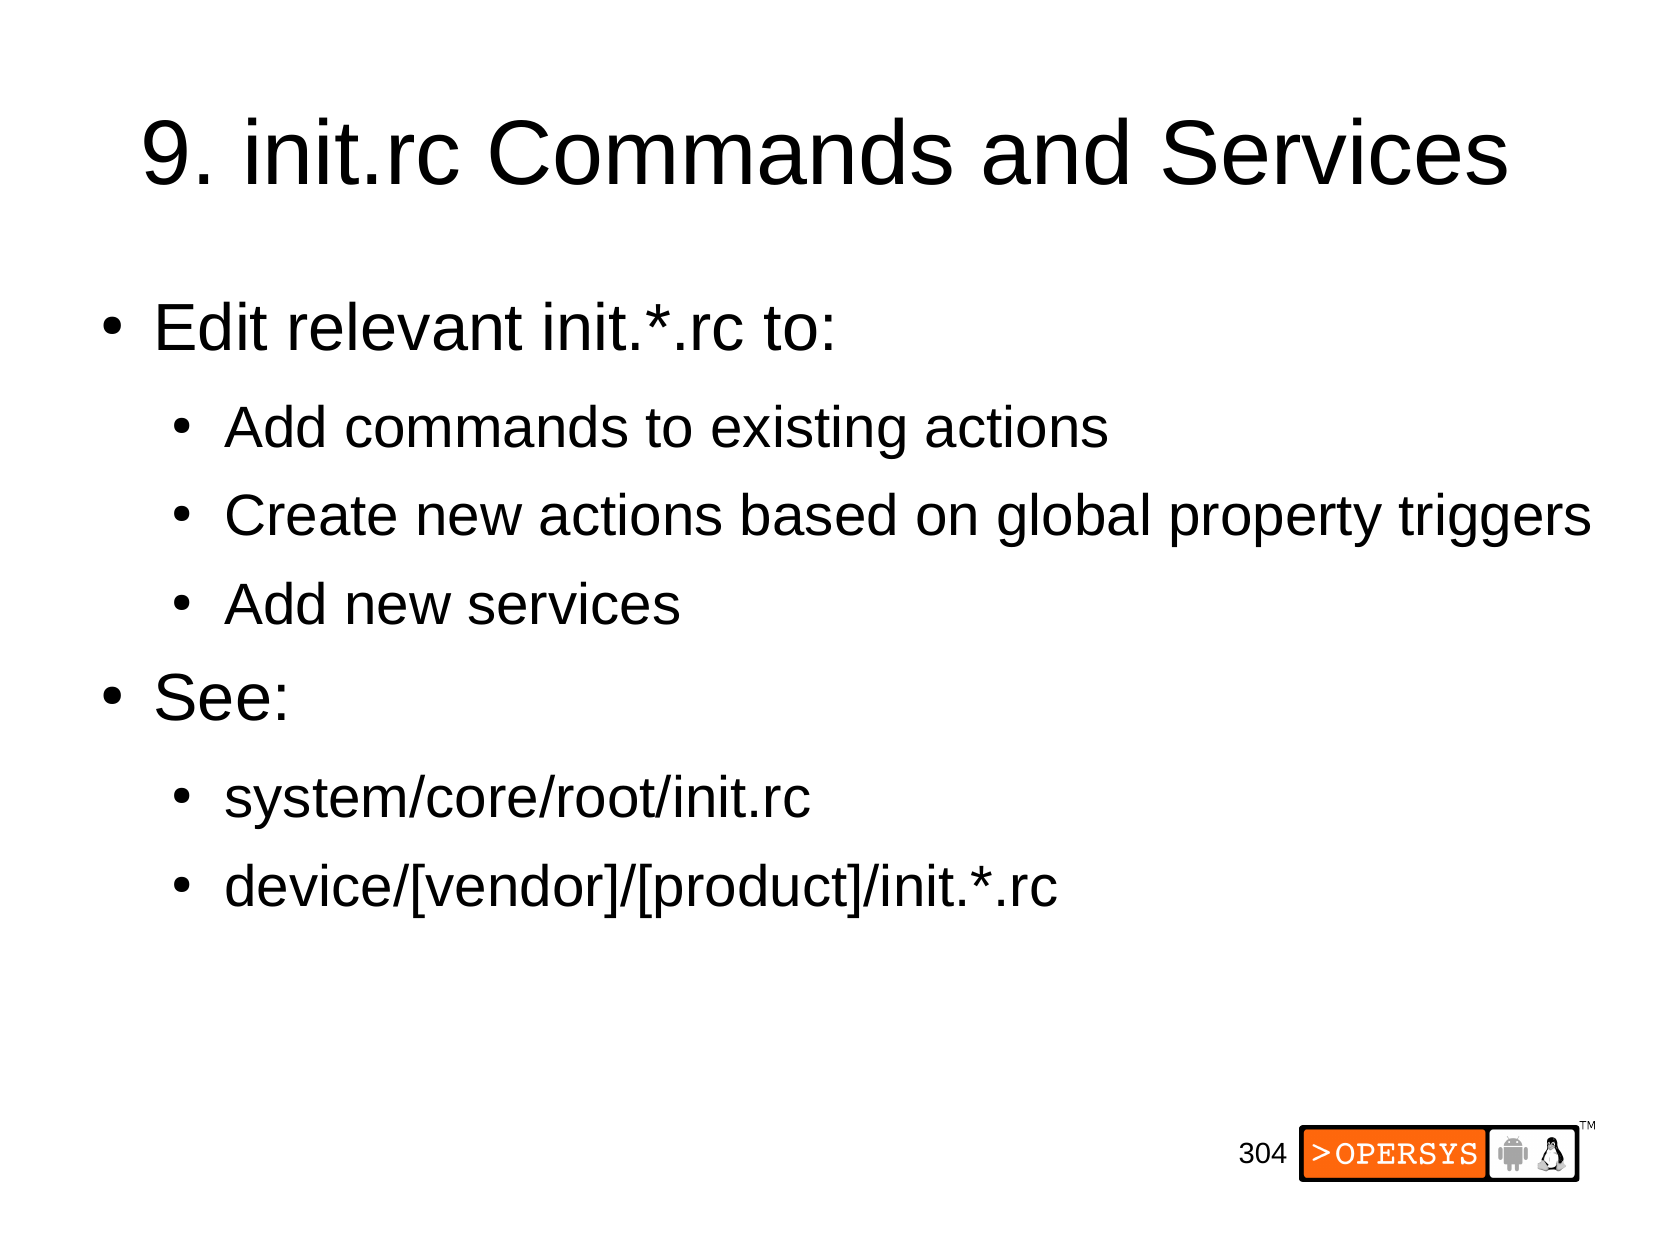

# 9. init.rc Commands and Services
Edit relevant init.*.rc to:
Add commands to existing actions
Create new actions based on global property triggers
Add new services
See:
system/core/root/init.rc
device/[vendor]/[product]/init.*.rc